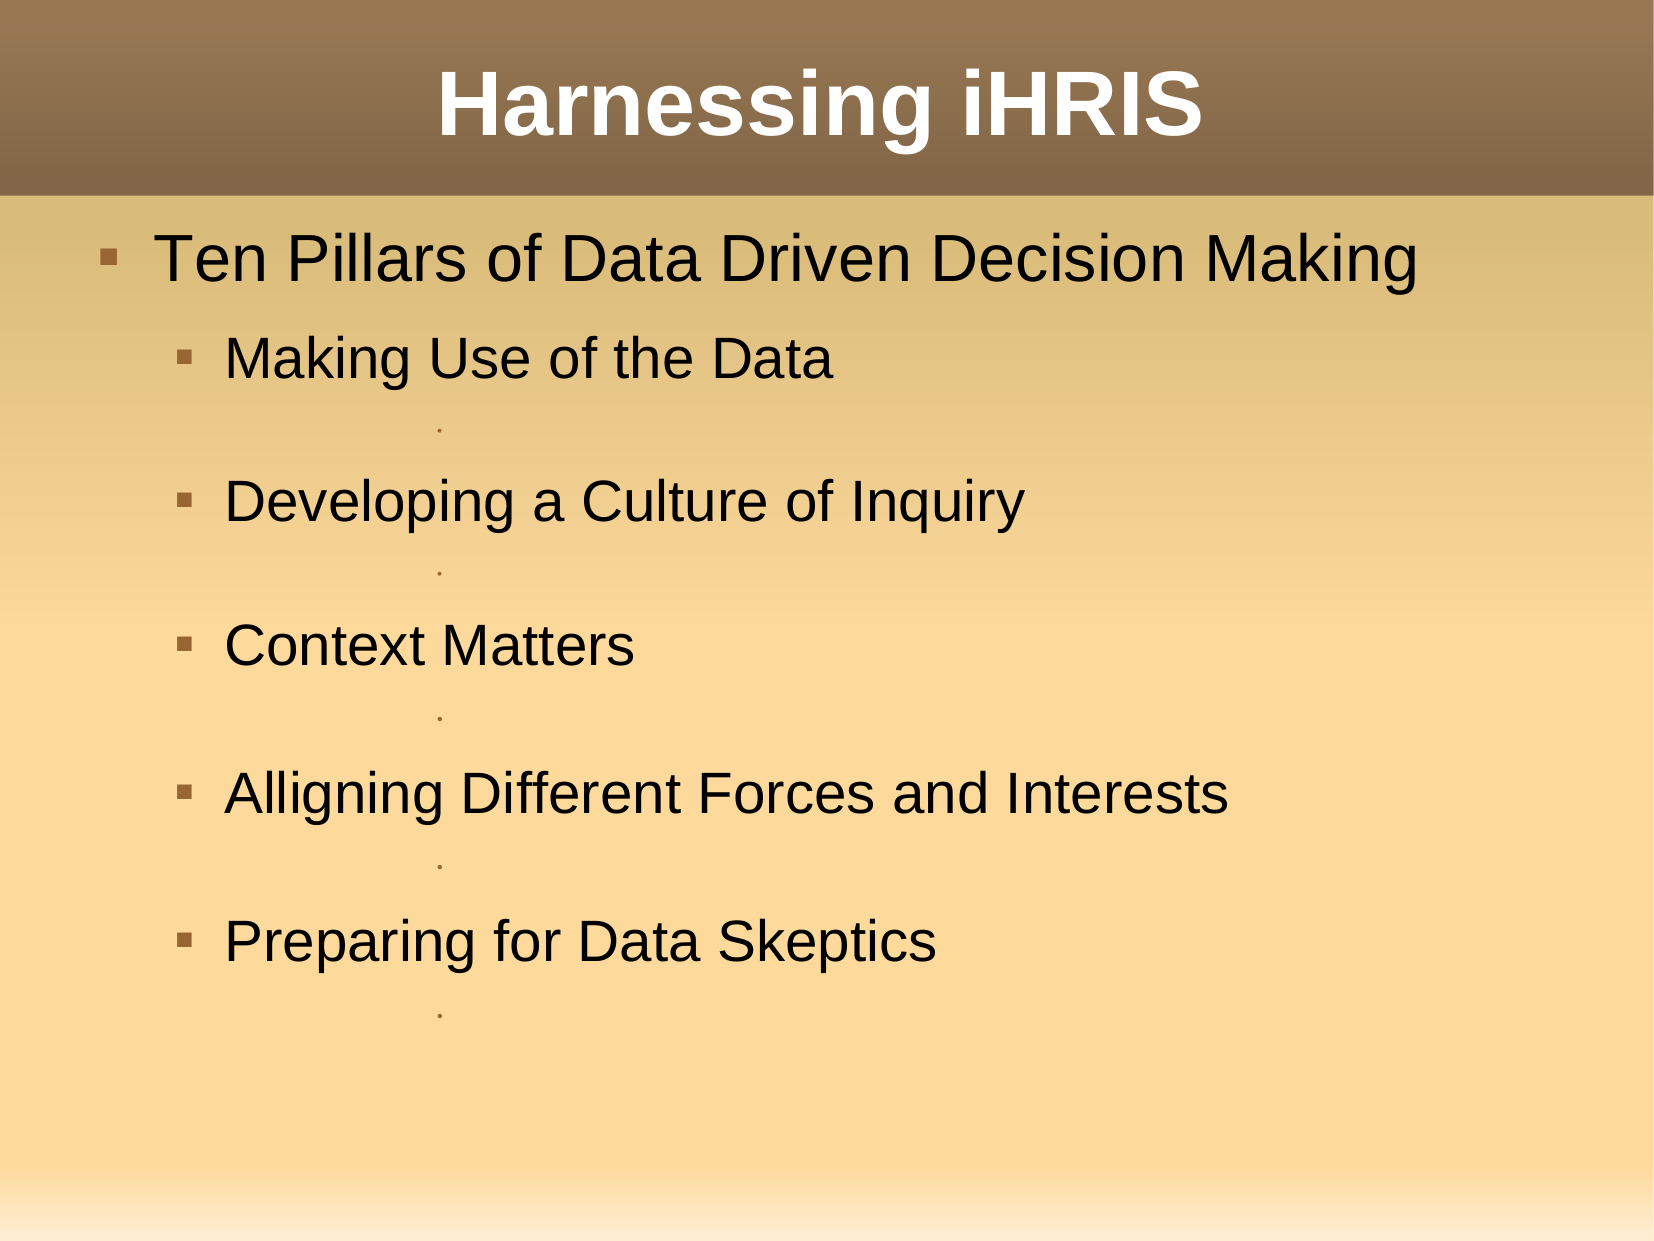

# Harnessing iHRIS
Ten Pillars of Data Driven Decision Making
Making Use of the Data
Developing a Culture of Inquiry
Context Matters
Alligning Different Forces and Interests
Preparing for Data Skeptics